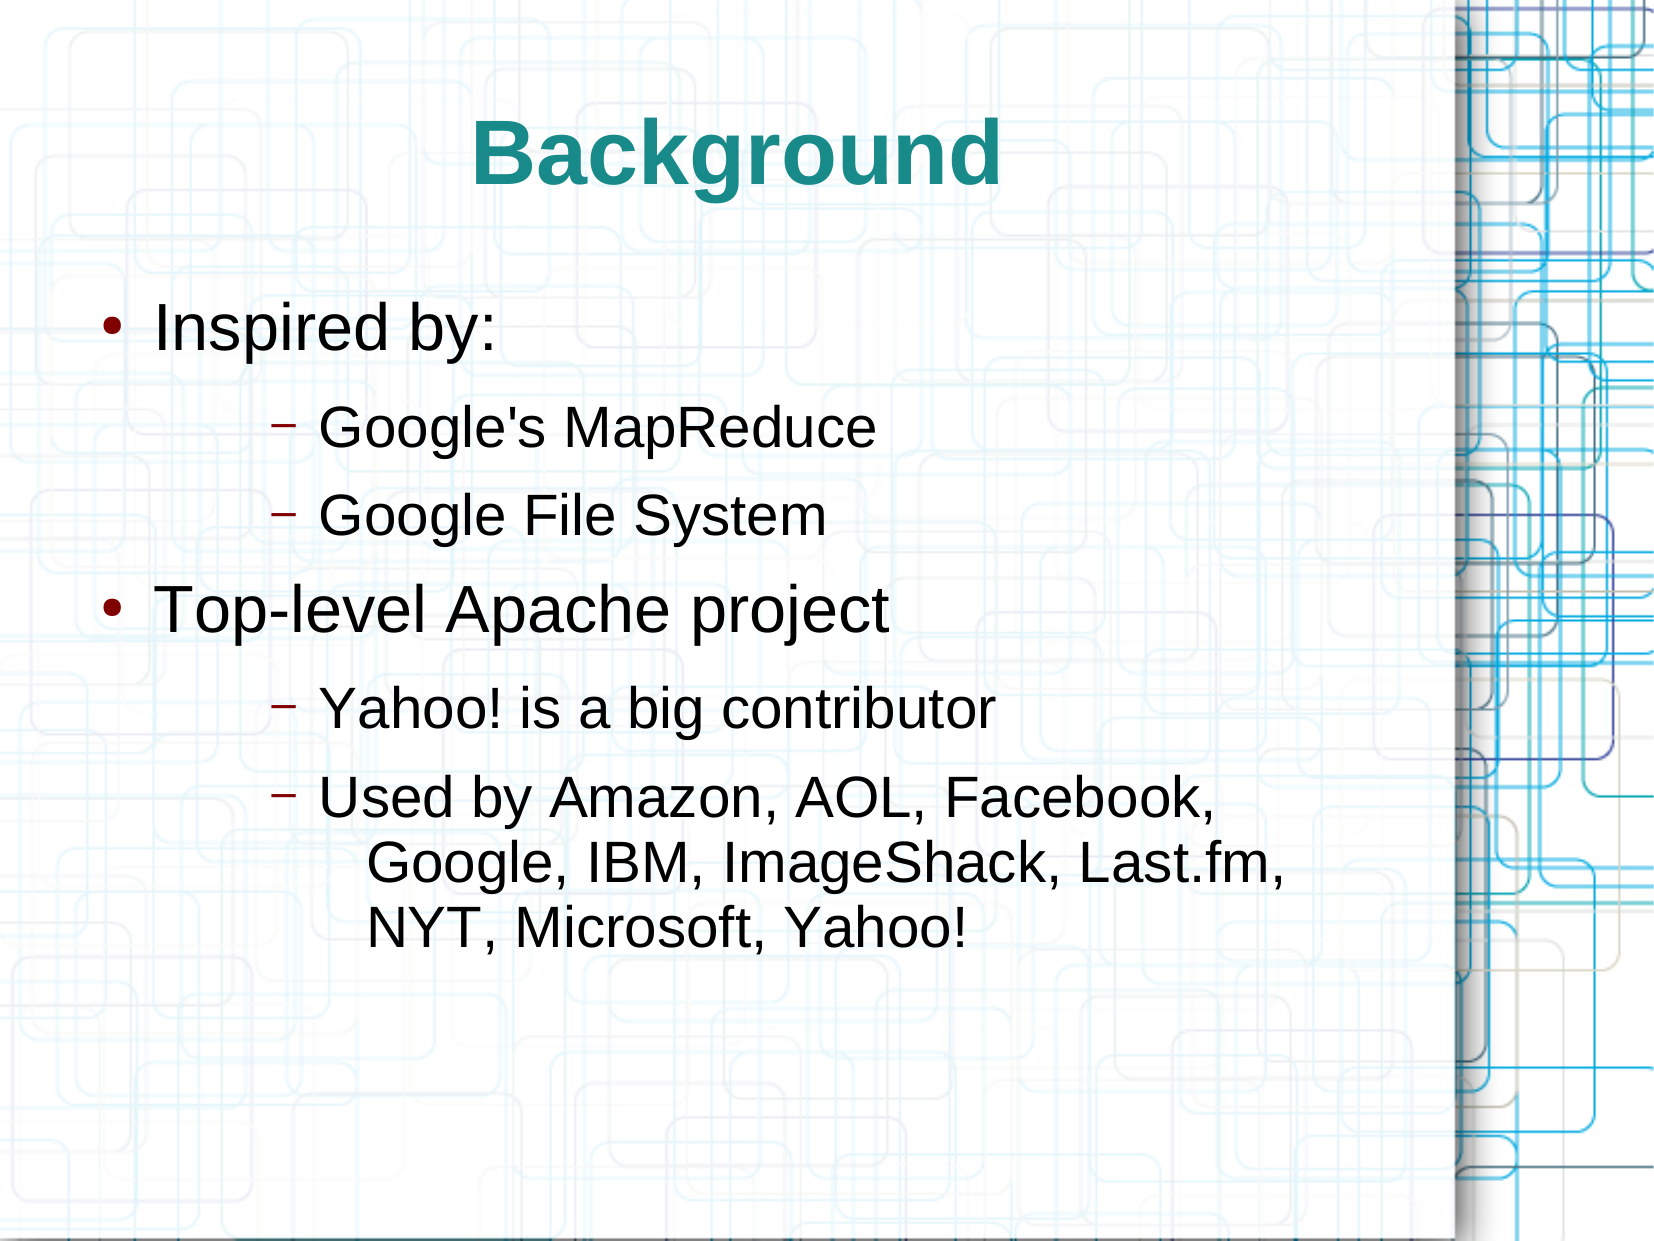

# Background
Inspired by:
Google's MapReduce
Google File System
Top-level Apache project
Yahoo! is a big contributor
Used by Amazon, AOL, Facebook, Google, IBM, ImageShack, Last.fm, NYT, Microsoft, Yahoo!